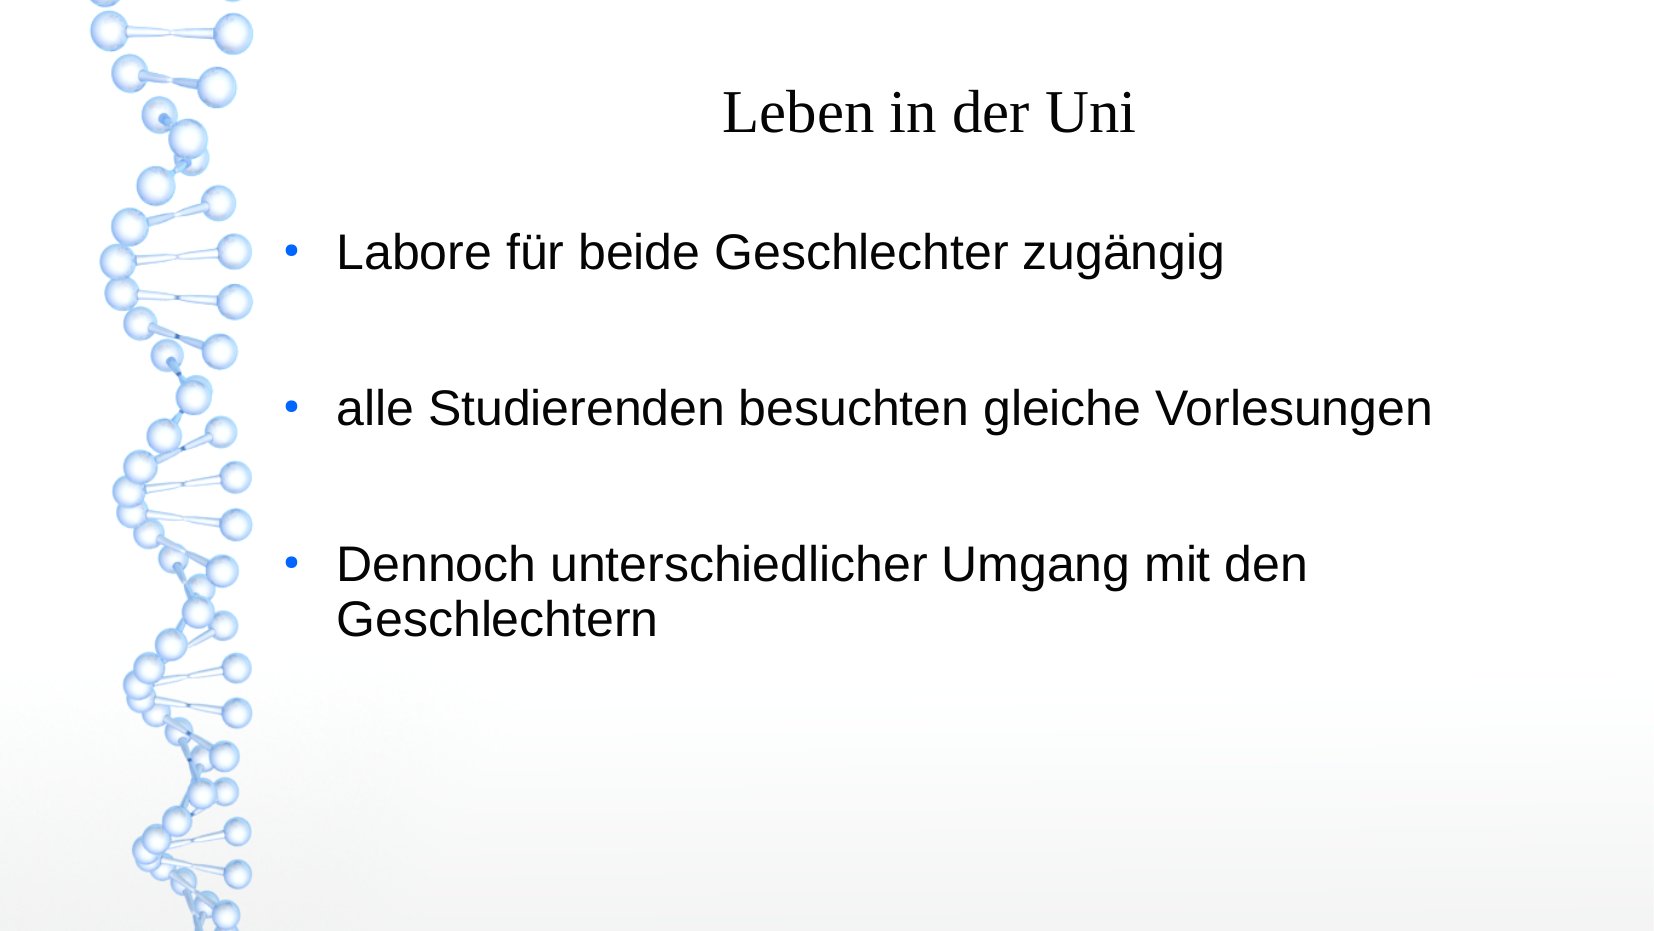

# Leben in der Uni
Labore für beide Geschlechter zugängig
alle Studierenden besuchten gleiche Vorlesungen
Dennoch unterschiedlicher Umgang mit den Geschlechtern